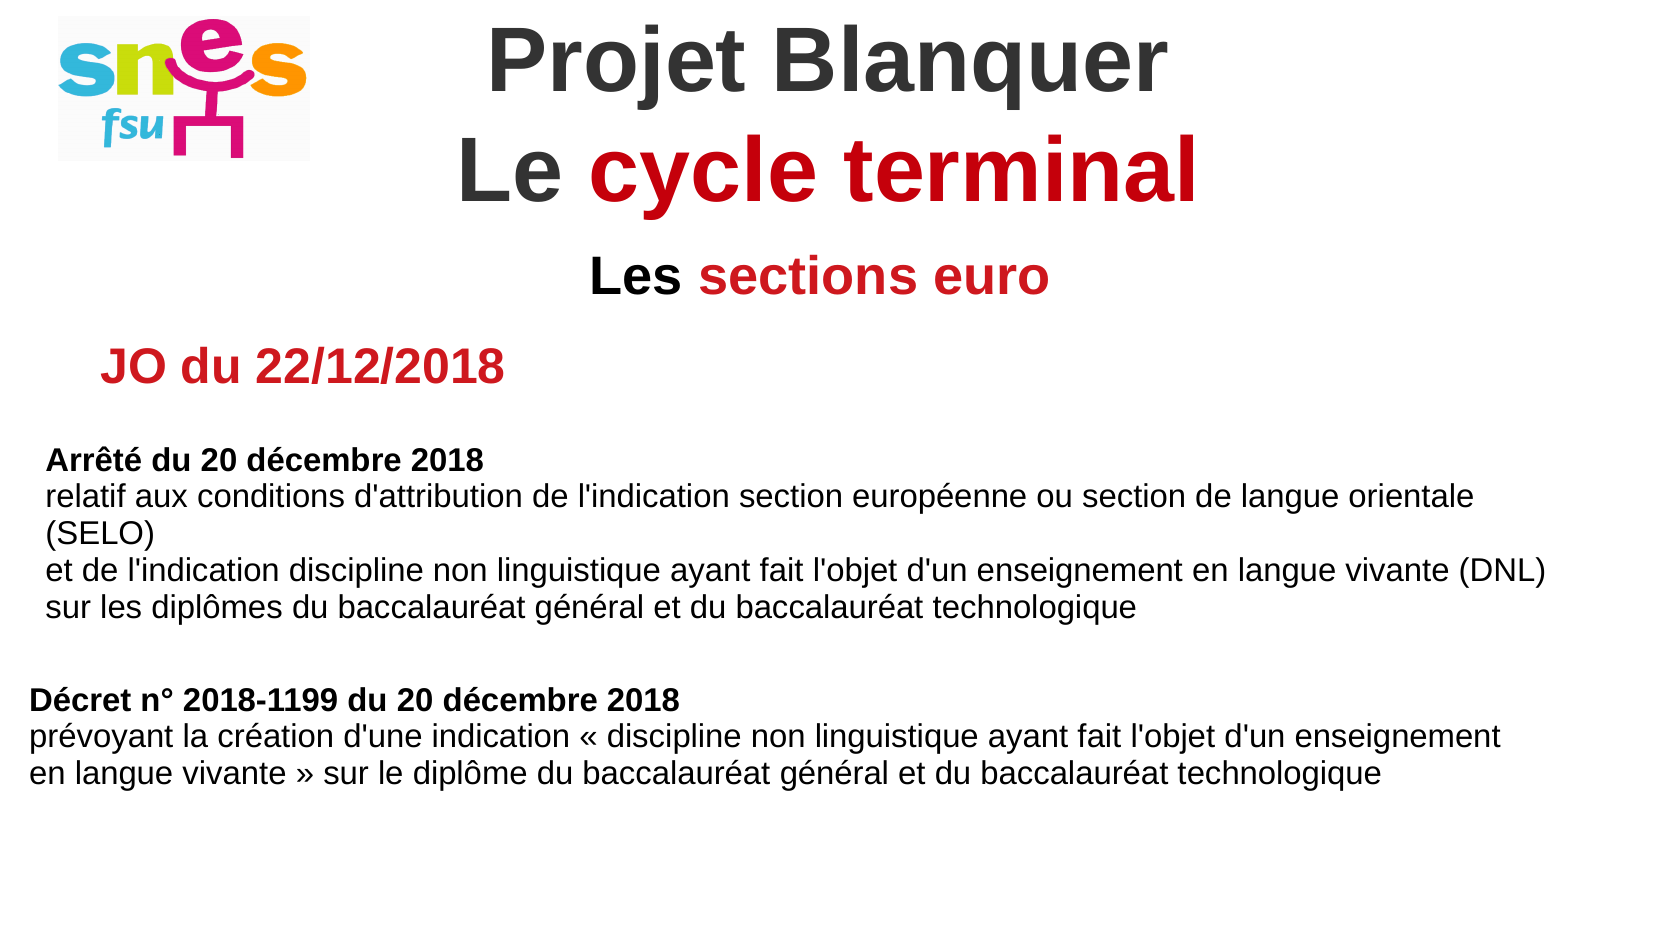

# Projet Blanquer Le cycle terminal
Les sections euro
JO du 22/12/2018
Arrêté du 20 décembre 2018
relatif aux conditions d'attribution de l'indication section européenne ou section de langue orientale
(SELO)
et de l'indication discipline non linguistique ayant fait l'objet d'un enseignement en langue vivante (DNL)
sur les diplômes du baccalauréat général et du baccalauréat technologique
Décret n° 2018-1199 du 20 décembre 2018
prévoyant la création d'une indication « discipline non linguistique ayant fait l'objet d'un enseignement
en langue vivante » sur le diplôme du baccalauréat général et du baccalauréat technologique